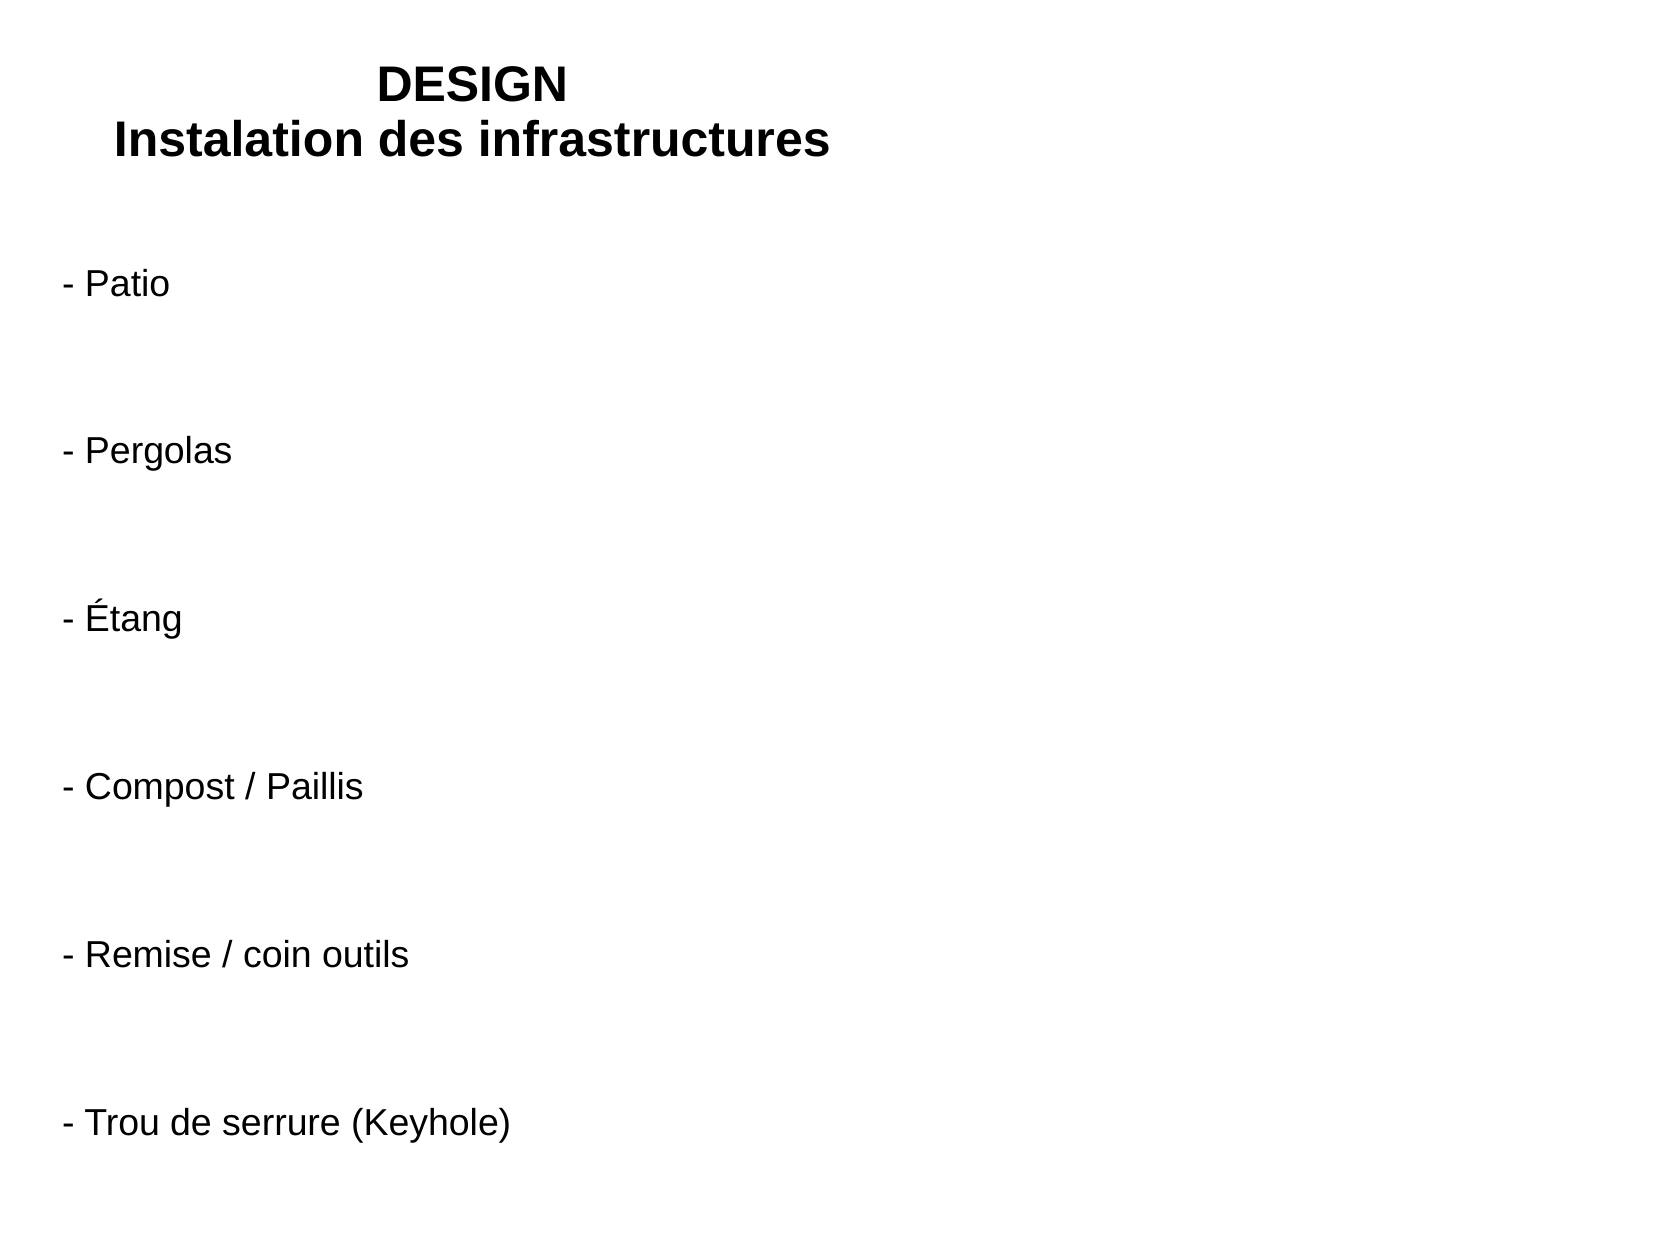

# DESIGN Instalation des infrastructures
- Patio
- Pergolas
- Étang
- Compost / Paillis
- Remise / coin outils
- Trou de serrure (Keyhole)